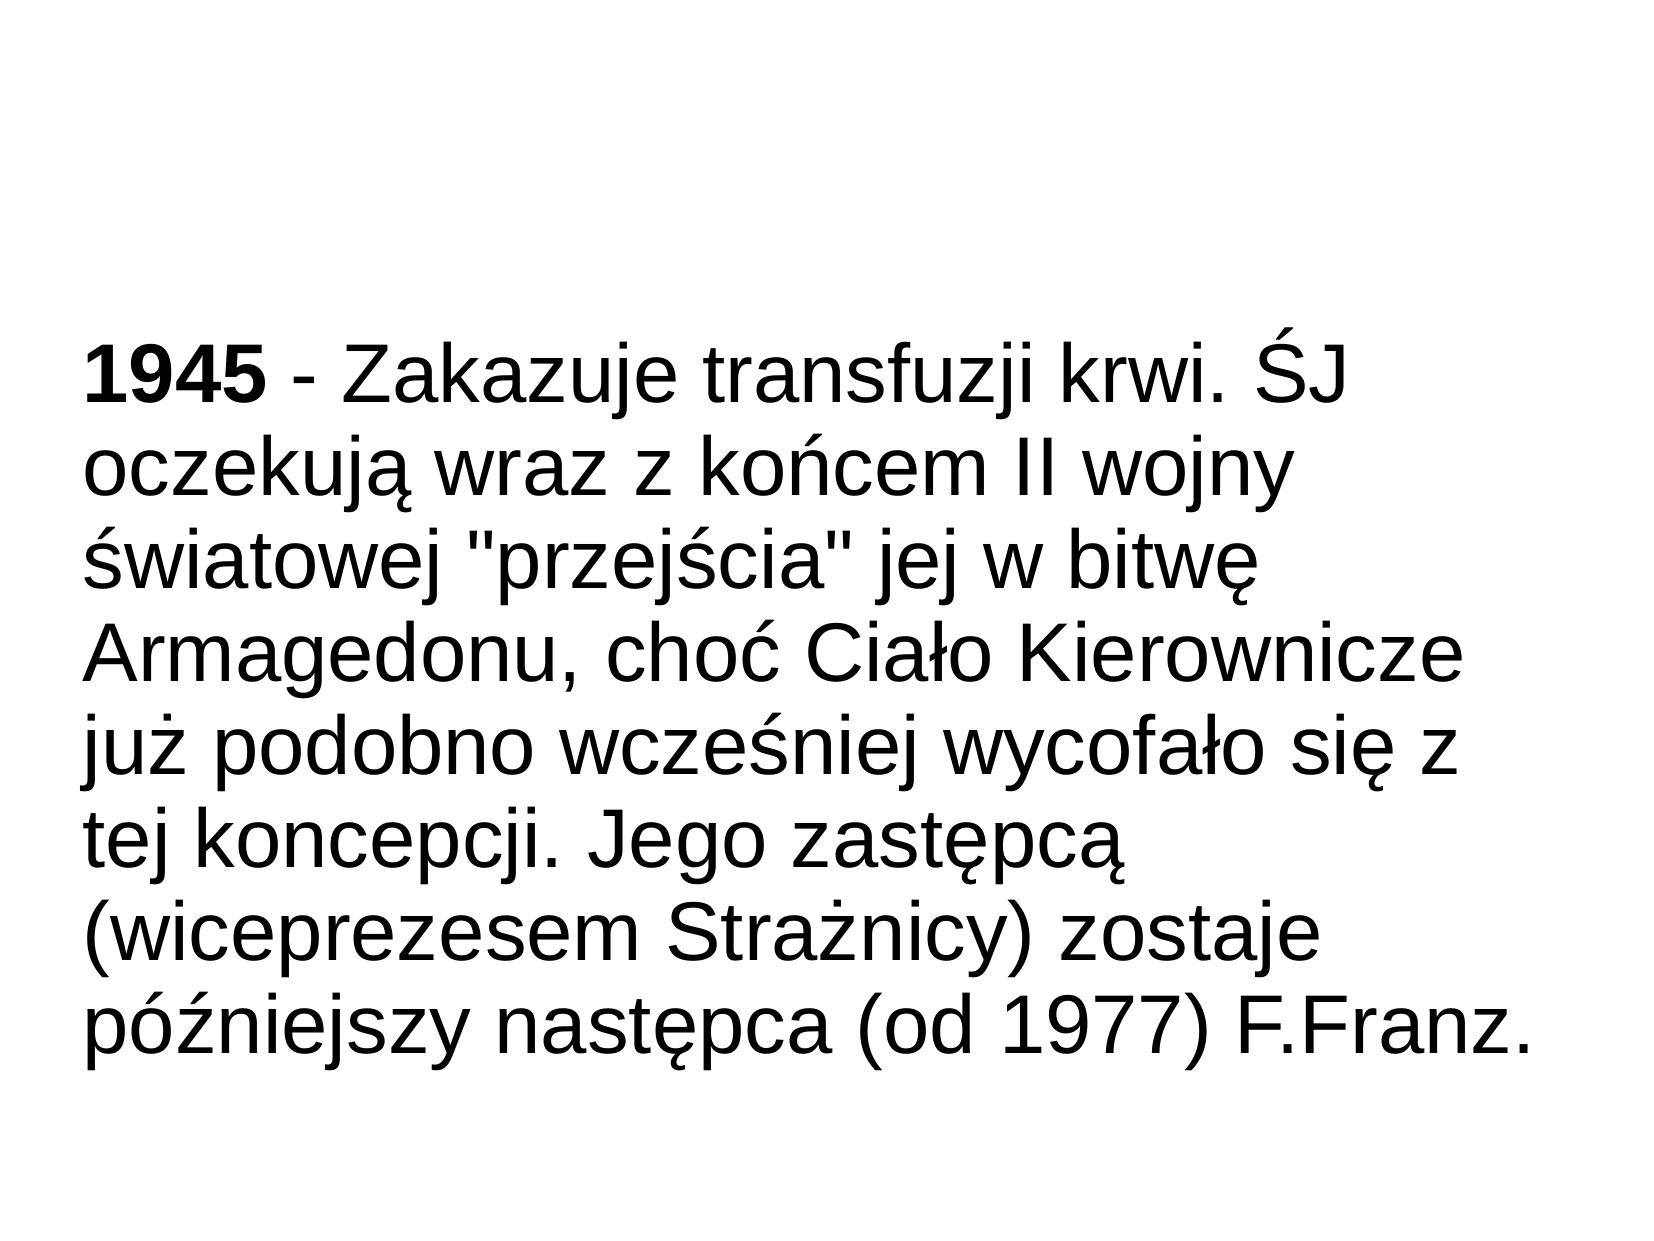

#
1945 - Zakazuje transfuzji krwi. ŚJ oczekują wraz z końcem II wojny światowej "przejścia" jej w bitwę Armagedonu, choć Ciało Kierownicze już podobno wcześniej wycofało się z tej koncepcji. Jego zastępcą (wiceprezesem Strażnicy) zostaje późniejszy następca (od 1977) F.Franz.